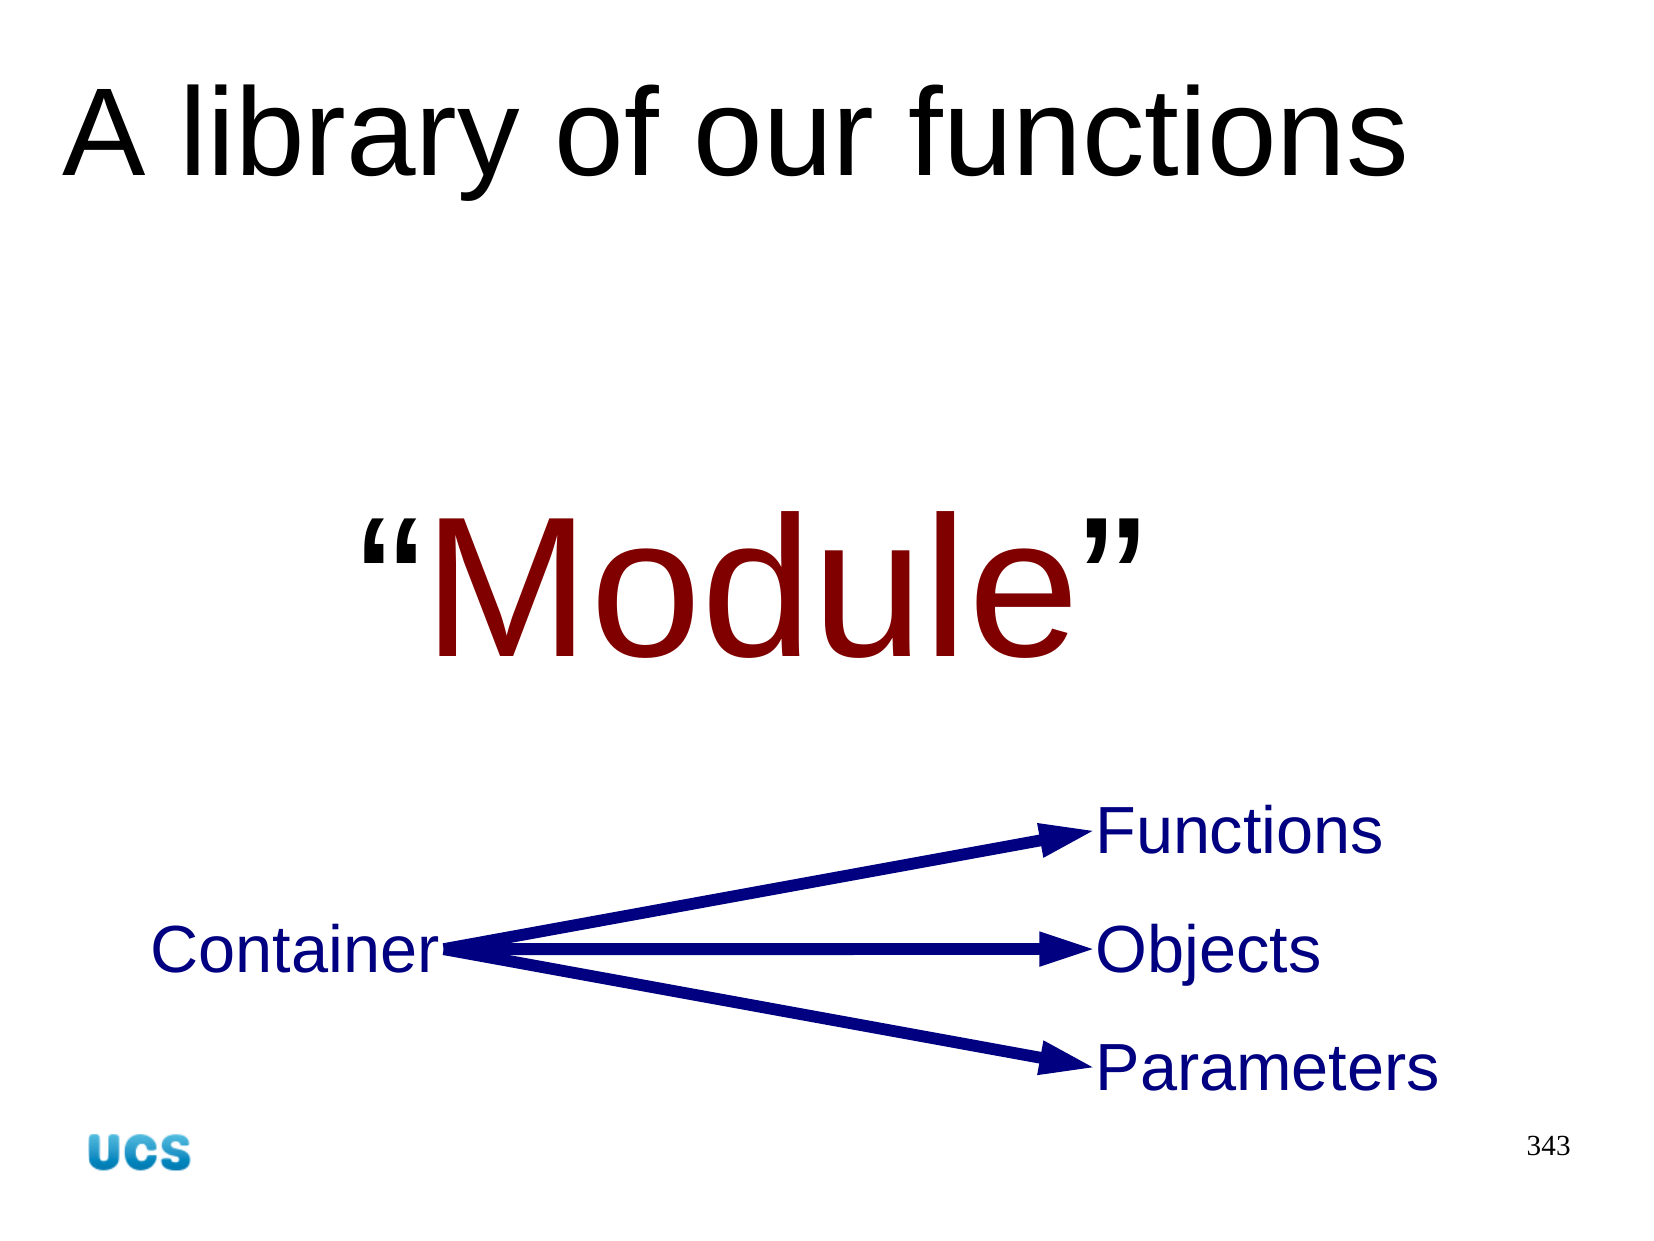

A library of our functions
“Module”
Functions
Objects
Container
Parameters
343